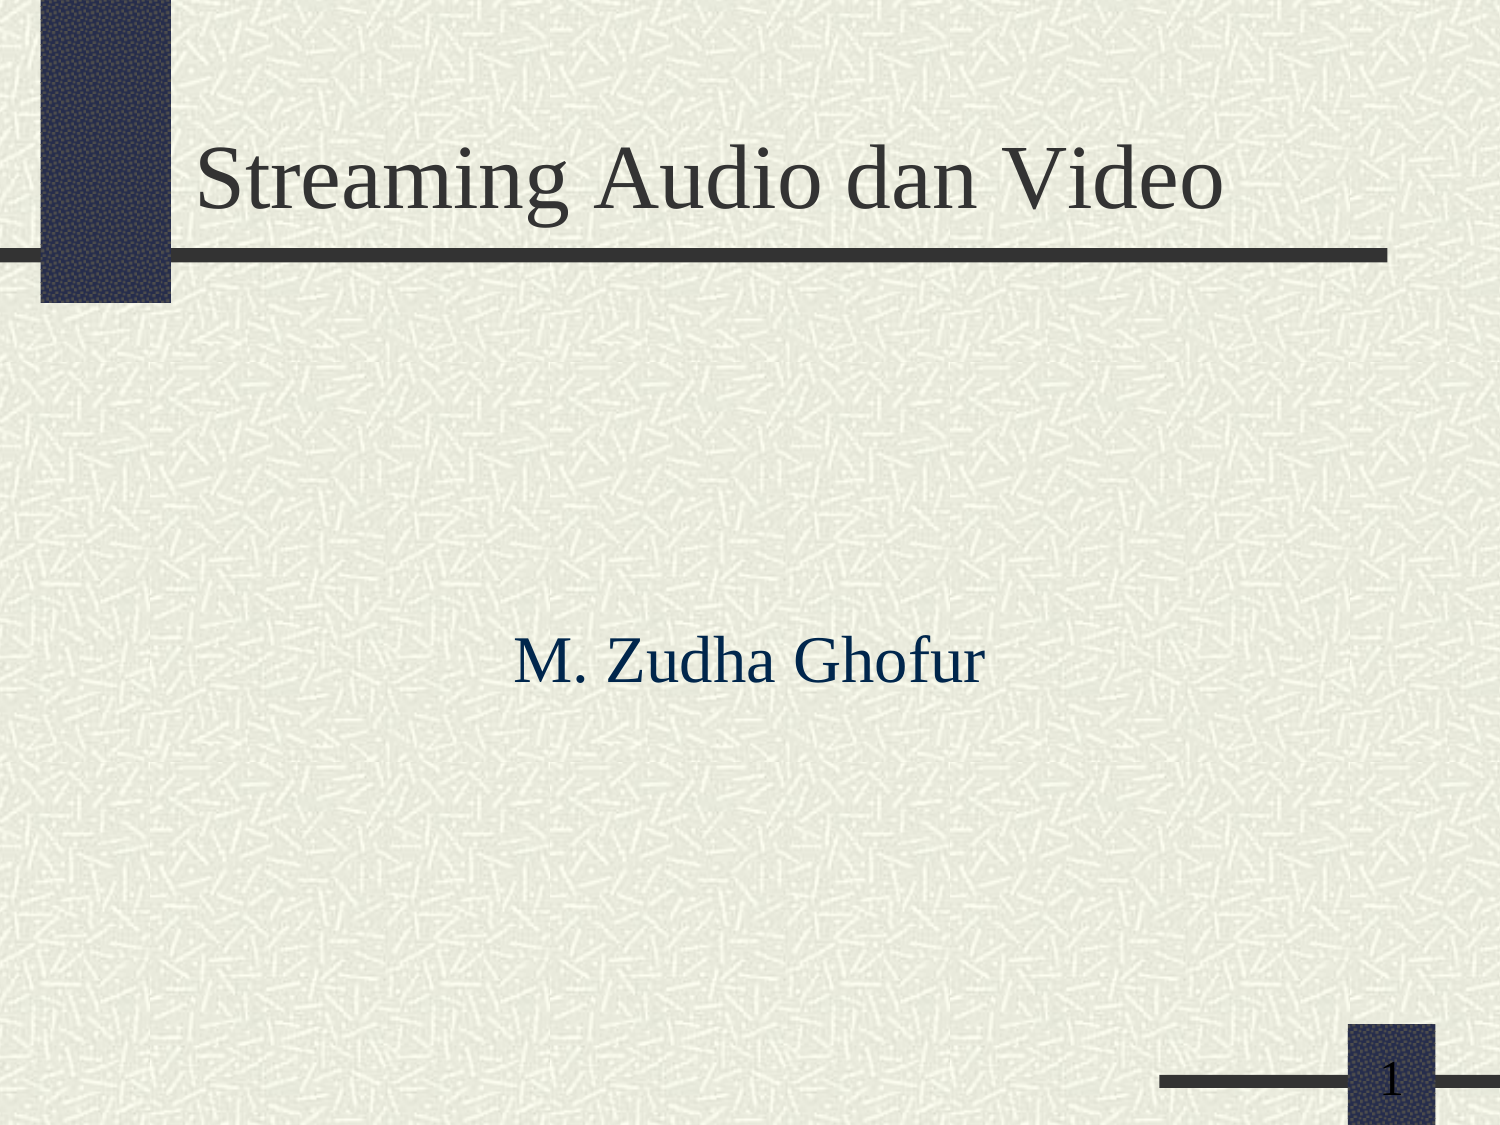

# Streaming Audio dan Video
M. Zudha Ghofur
1